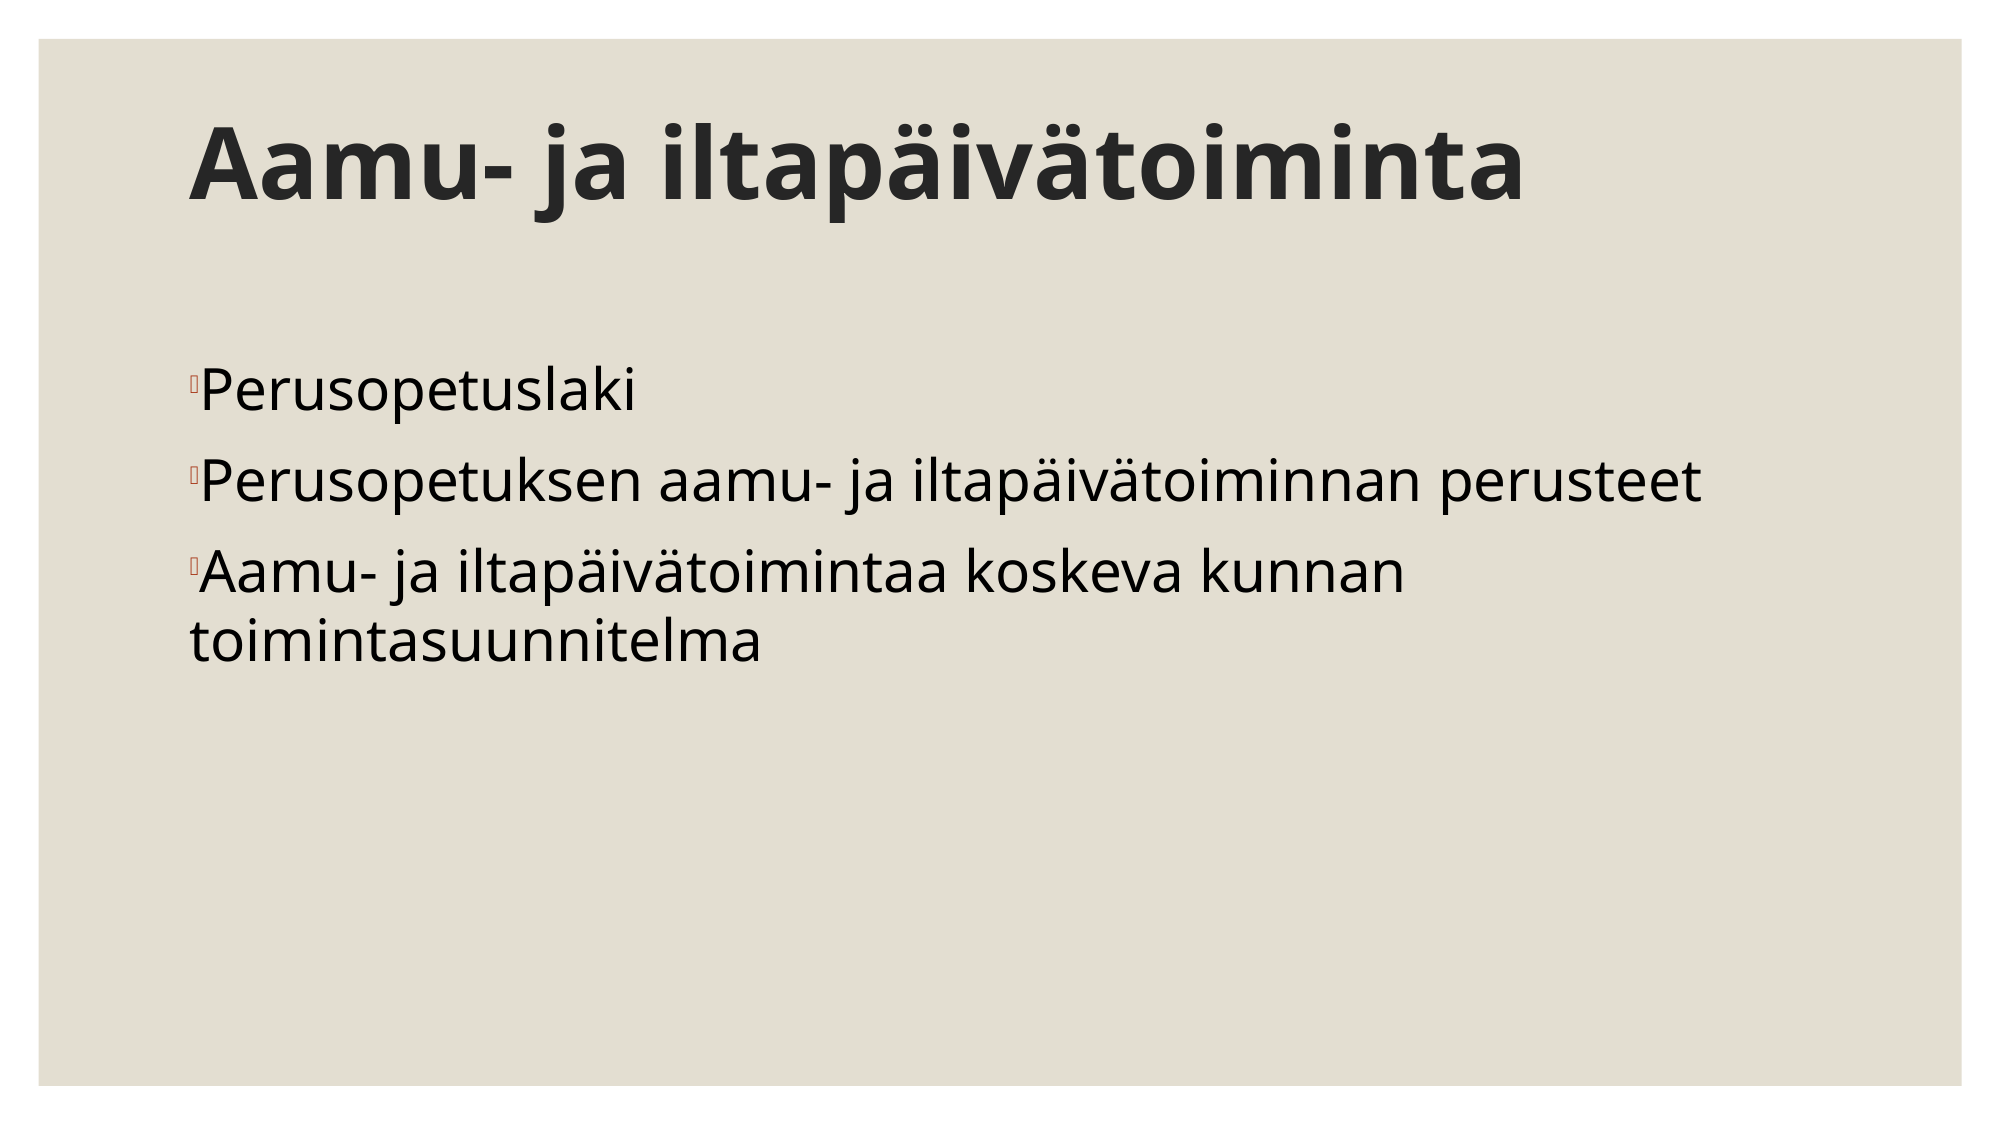

# Aamu- ja iltapäivätoiminta
Perusopetuslaki
Perusopetuksen aamu- ja iltapäivätoiminnan perusteet
Aamu- ja iltapäivätoimintaa koskeva kunnan toimintasuunnitelma